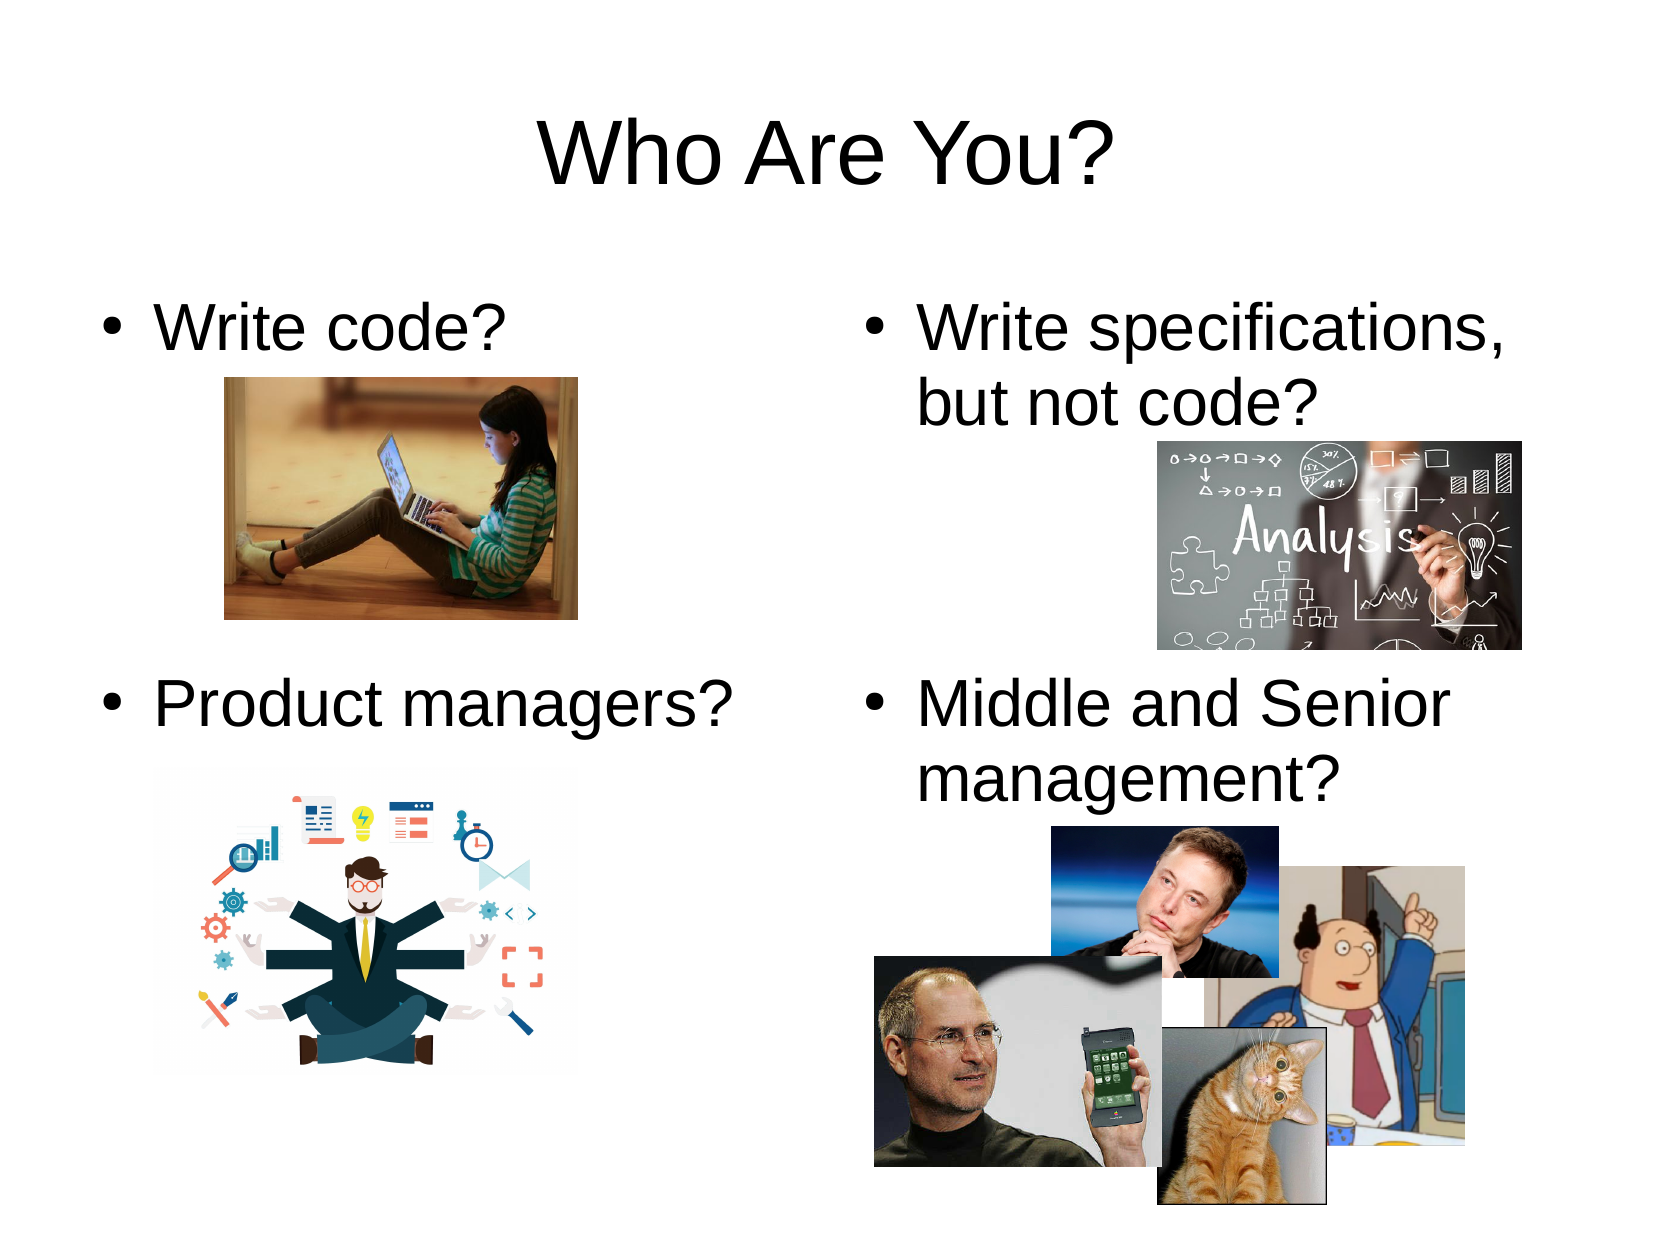

# Who Are You?
Write code?
Write specifications, but not code?
Product managers?
Middle and Senior management?